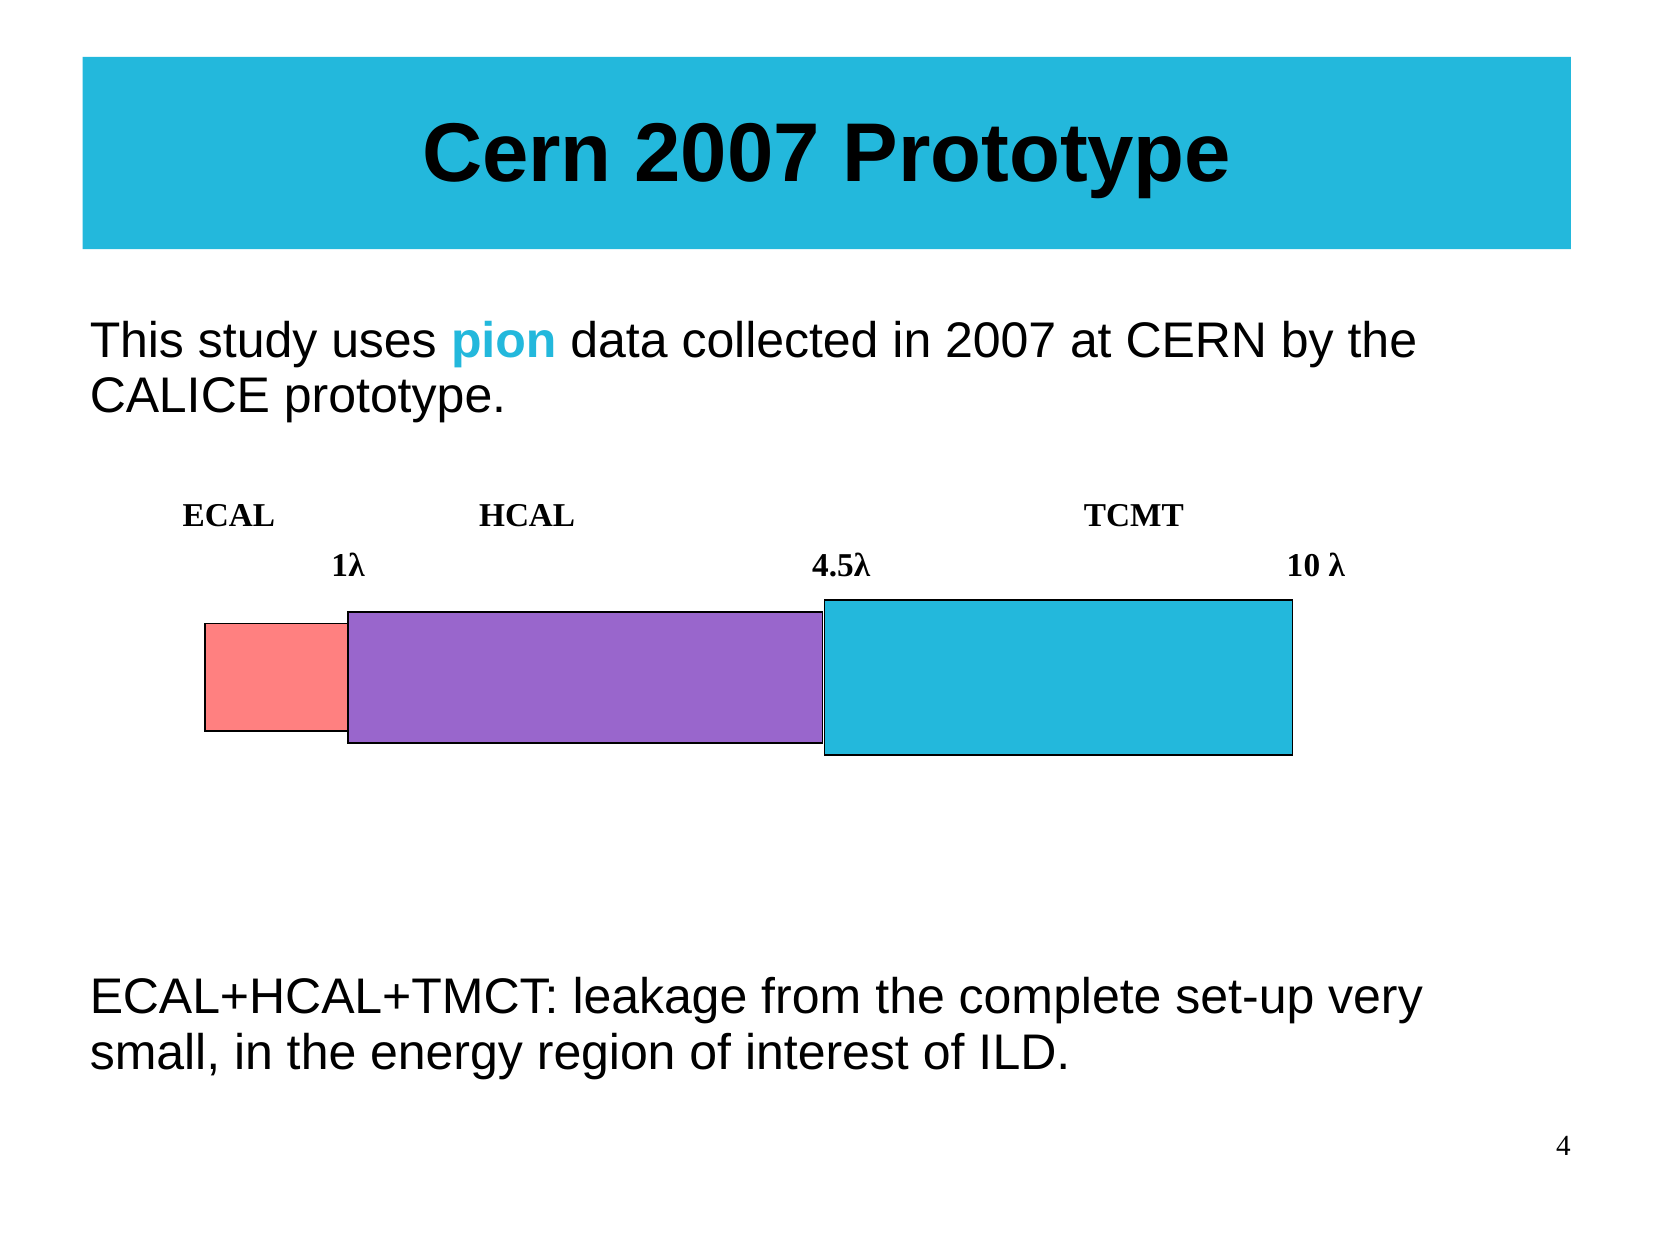

# Cern 2007 Prototype
This study uses pion data collected in 2007 at CERN by the CALICE prototype.
ECAL HCAL TCMT
 1λ 	 4.5λ 	 10 λ
ECAL+HCAL+TMCT: leakage from the complete set-up very small, in the energy region of interest of ILD.
4